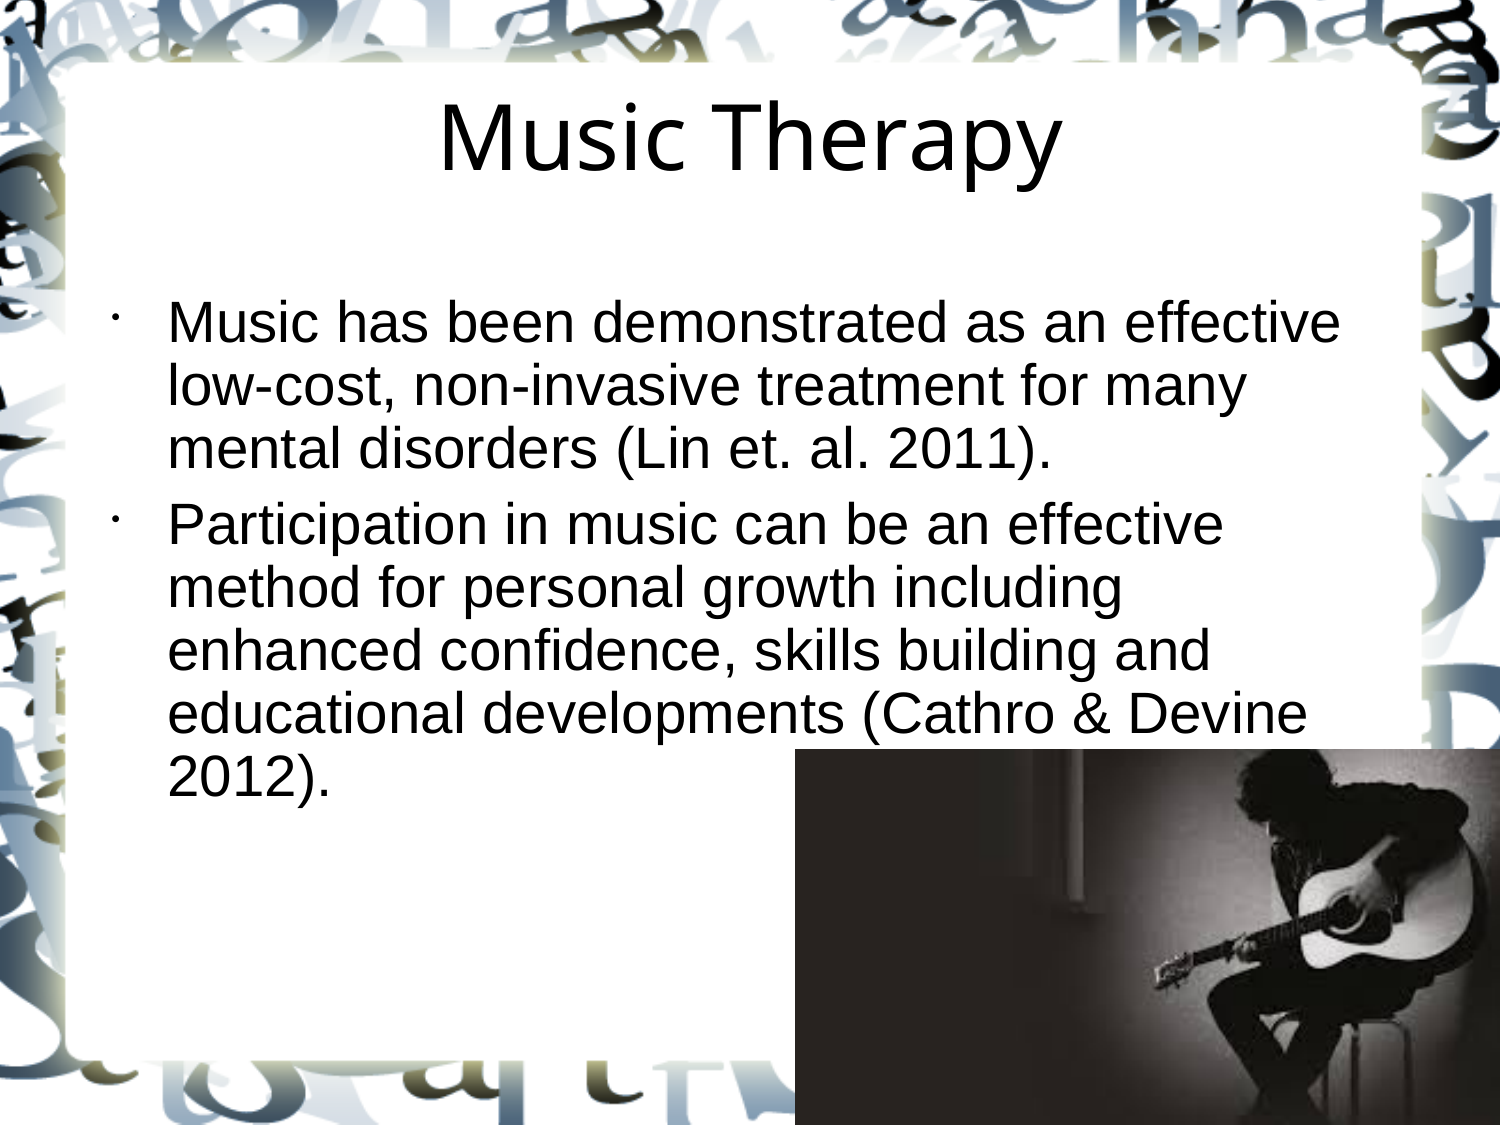

# Music Therapy
Music has been demonstrated as an effective low-cost, non-invasive treatment for many mental disorders (Lin et. al. 2011).
Participation in music can be an effective method for personal growth including enhanced confidence, skills building and educational developments (Cathro & Devine 2012).